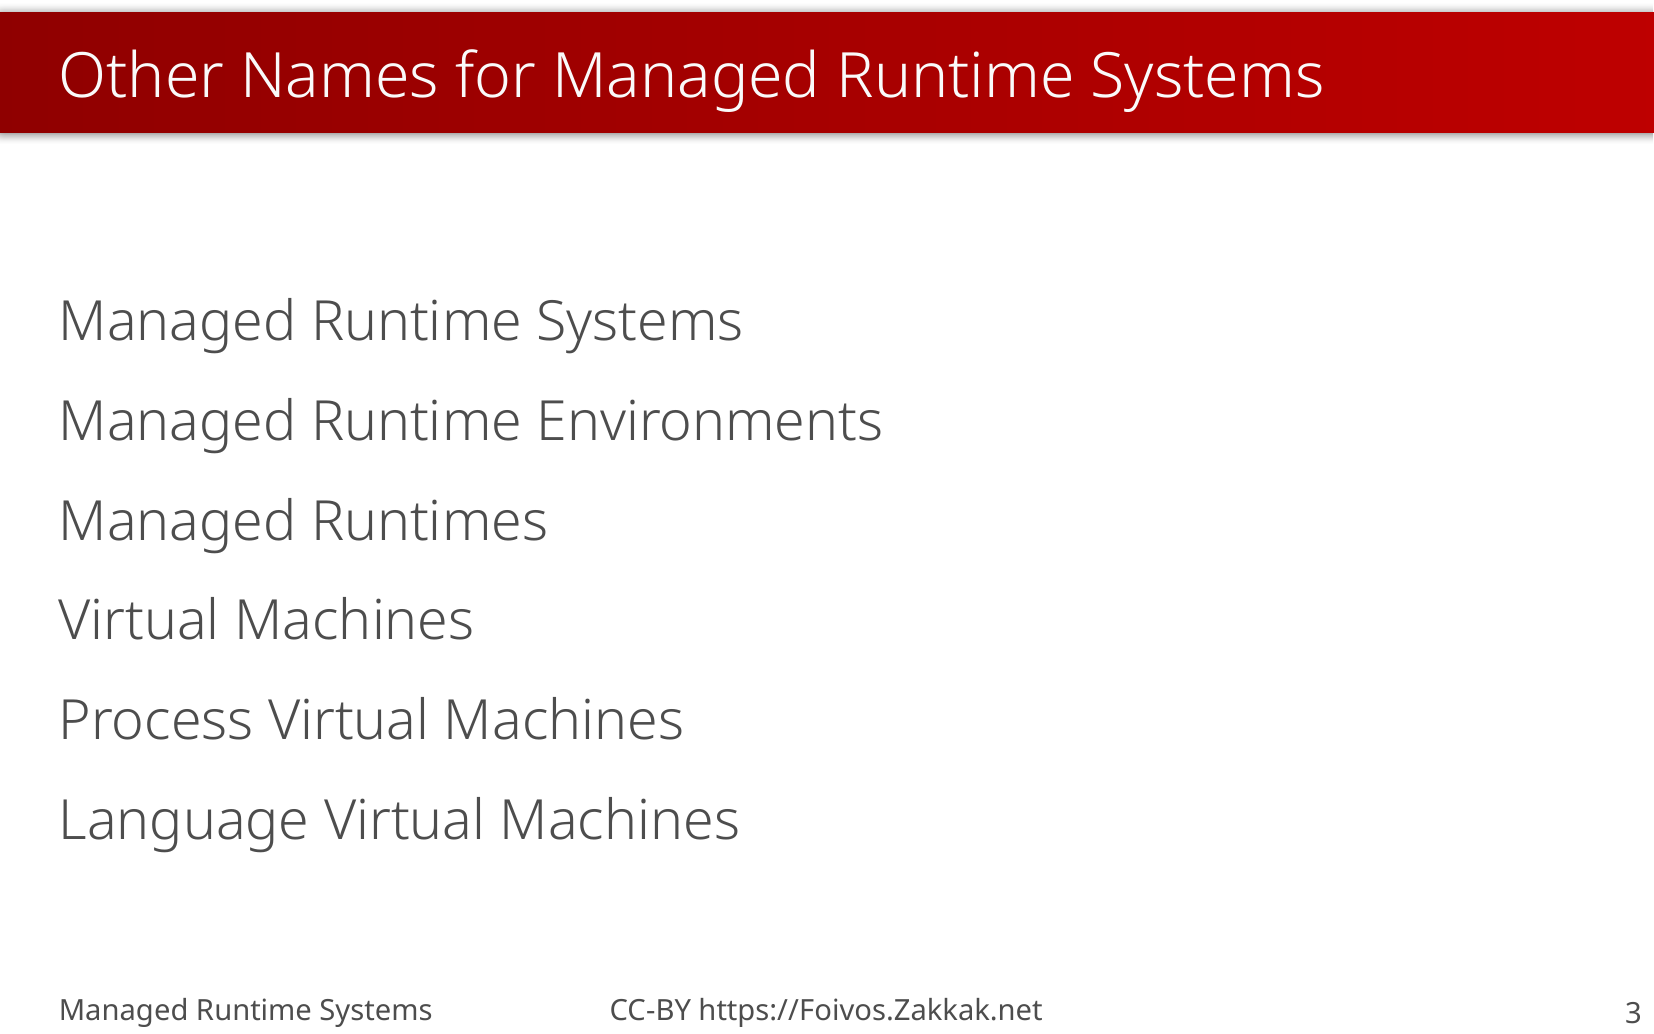

# Other Names for Managed Runtime Systems
Managed Runtime Systems
Managed Runtime Environments
Managed Runtimes
Virtual Machines
Process Virtual Machines
Language Virtual Machines
Managed Runtime Systems
CC-BY https://Foivos.Zakkak.net
3